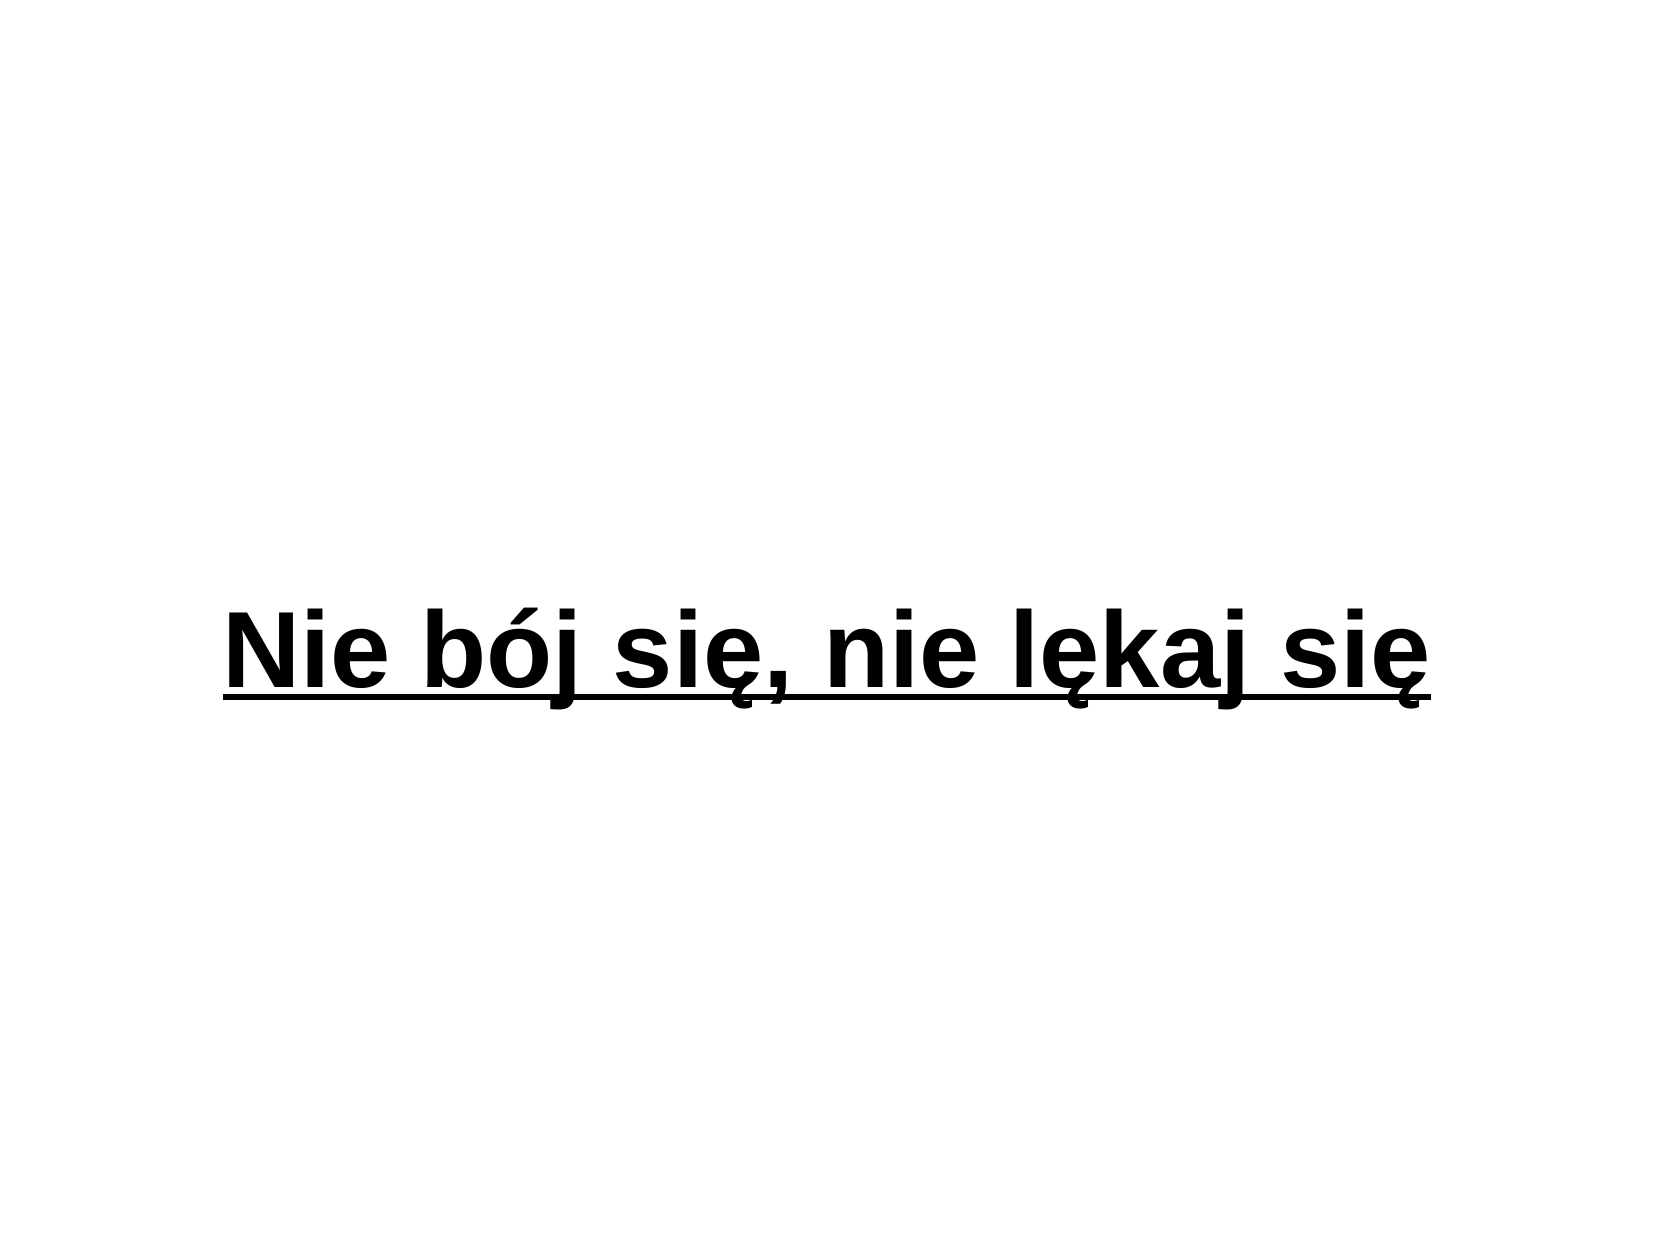

# Nie bój się, nie lękaj się